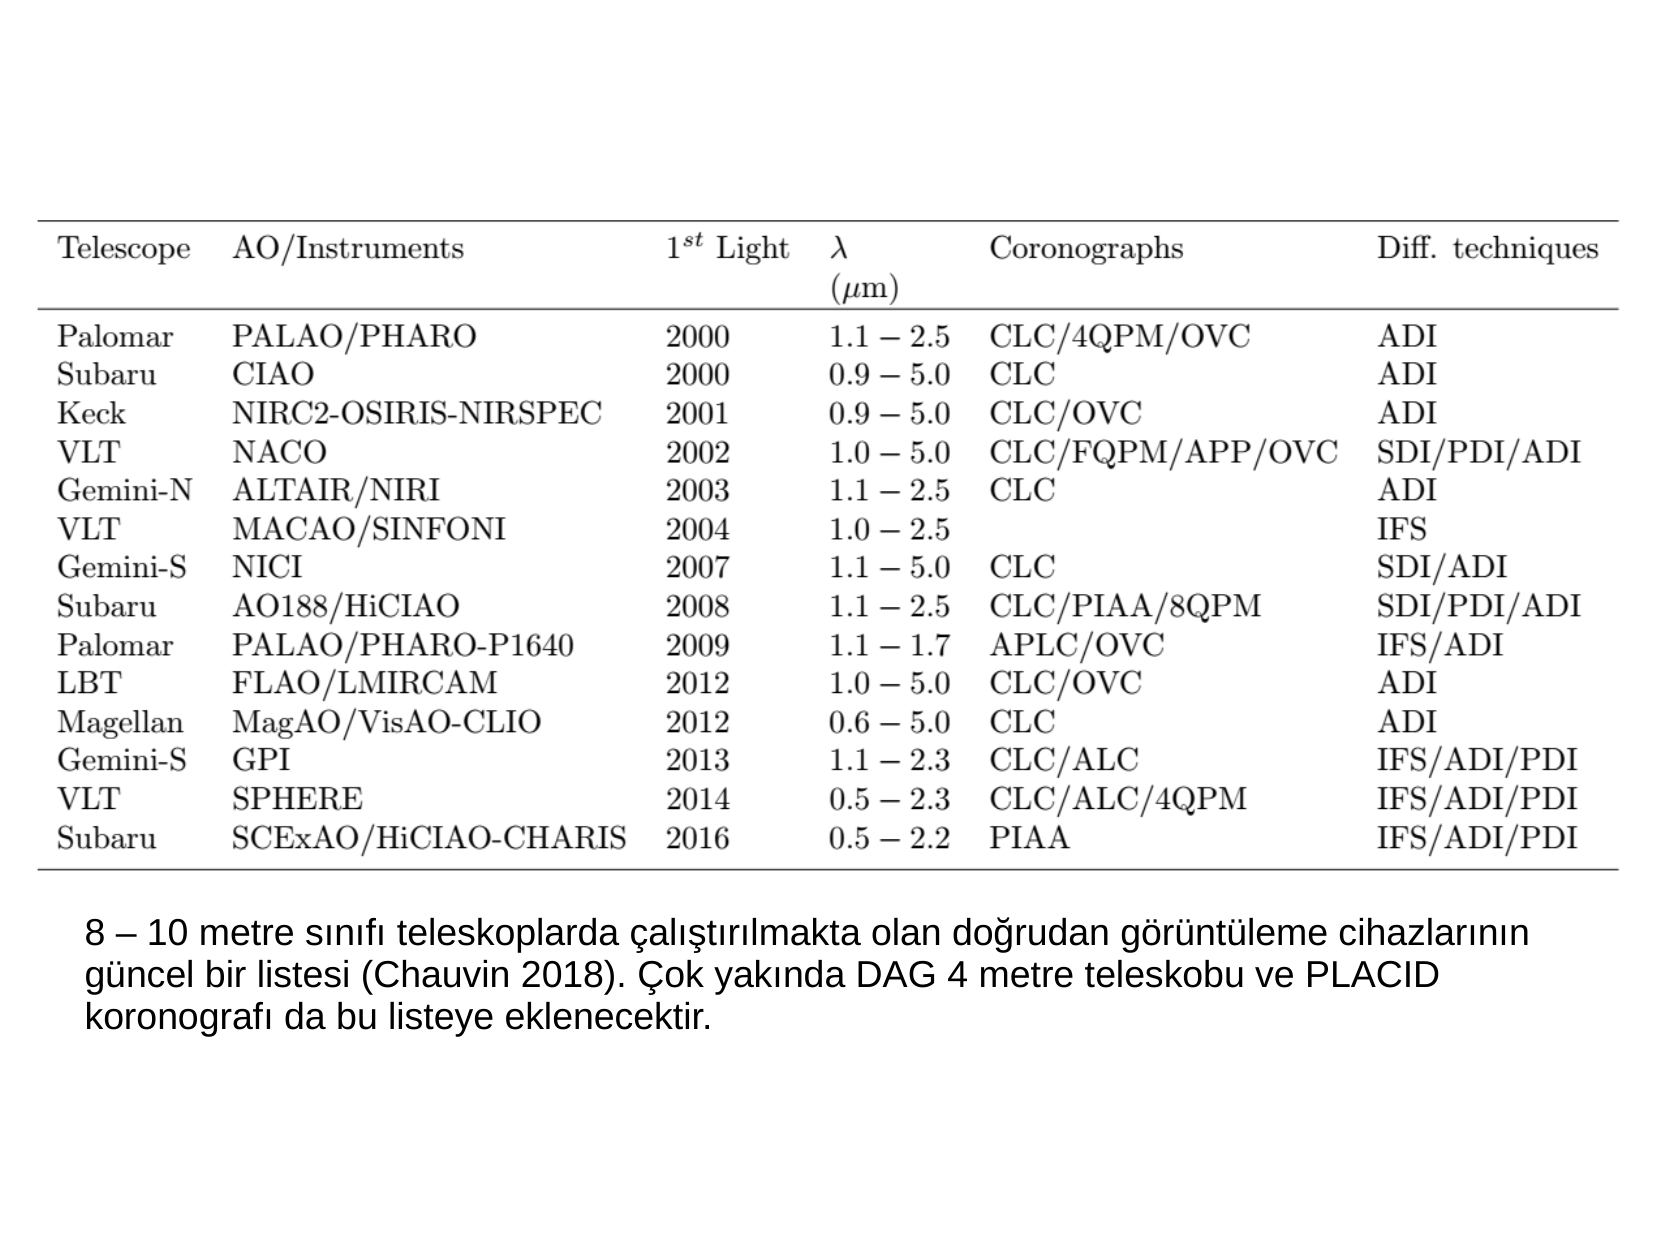

8 – 10 metre sınıfı teleskoplarda çalıştırılmakta olan doğrudan görüntüleme cihazlarının güncel bir listesi (Chauvin 2018). Çok yakında DAG 4 metre teleskobu ve PLACID koronografı da bu listeye eklenecektir.